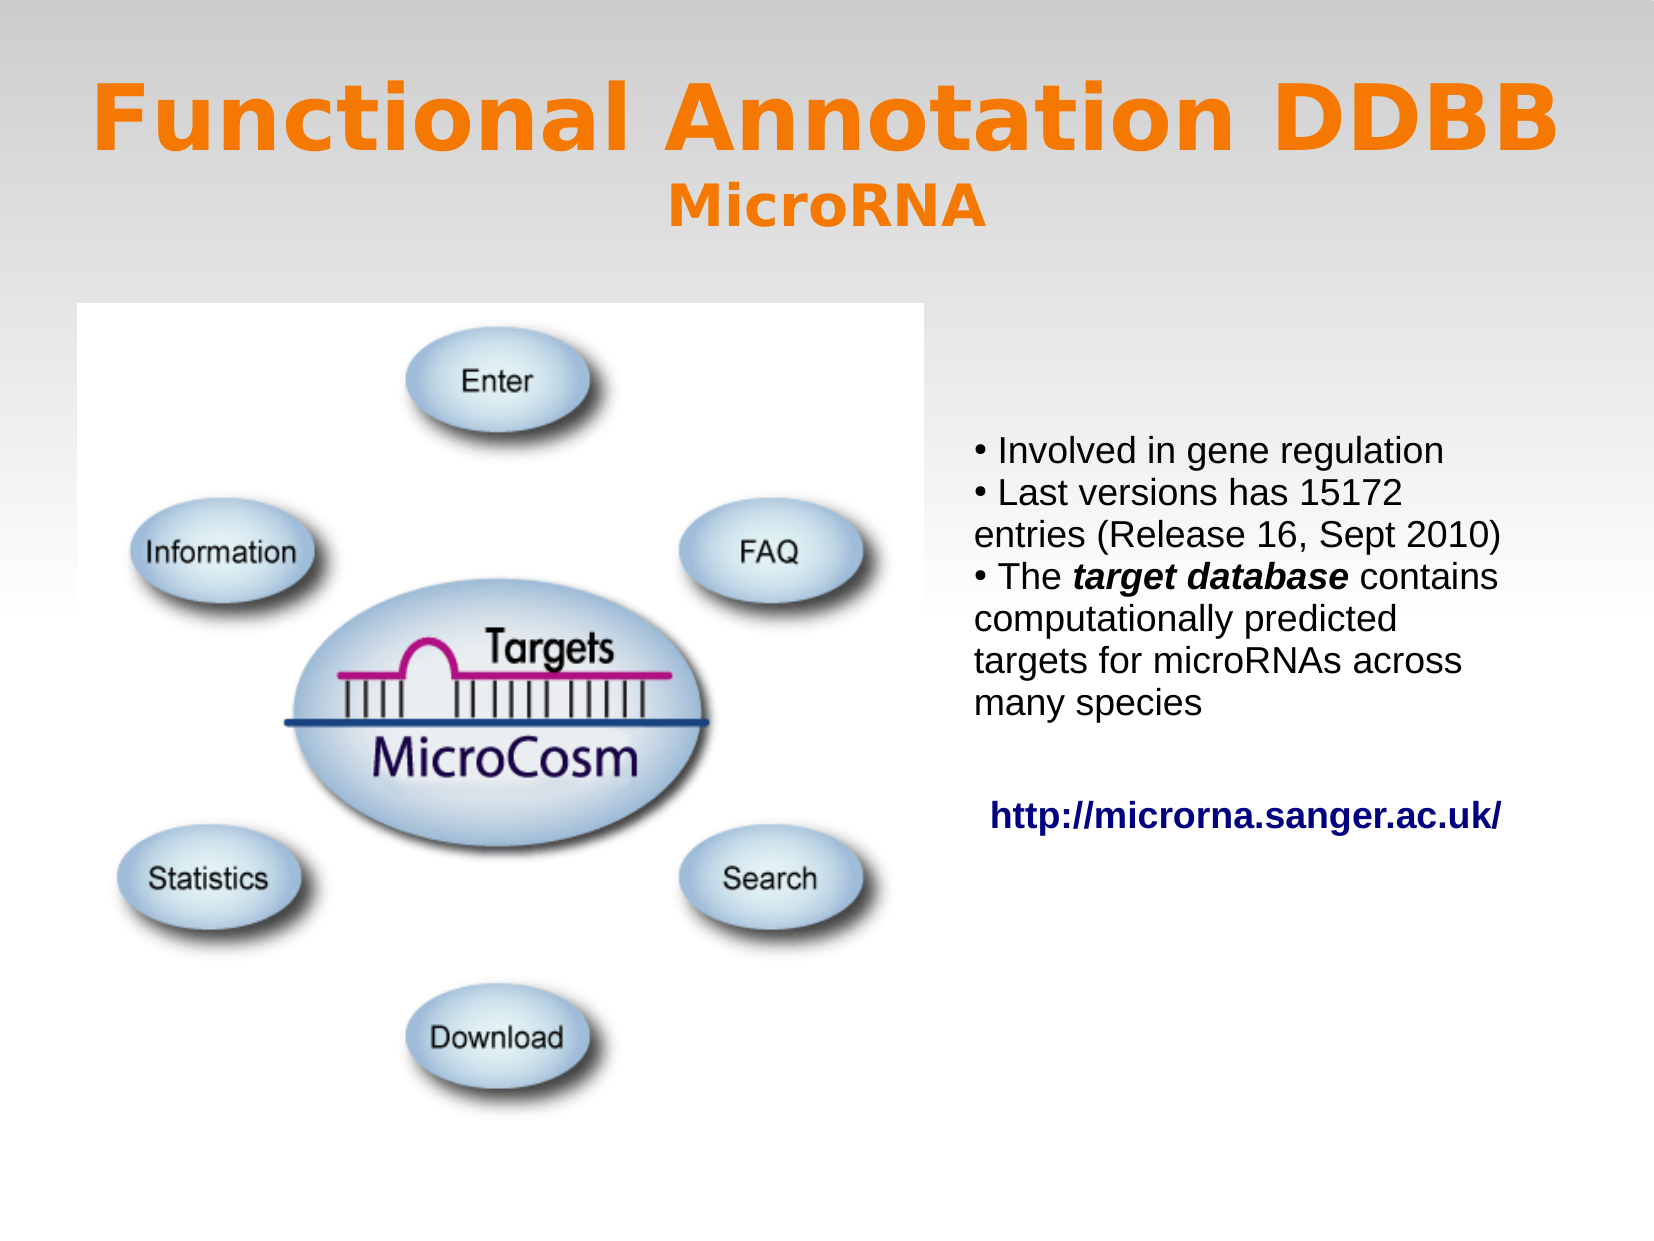

# Functional Annotation DDBB MicroRNA
 Involved in gene regulation
 Last versions has 15172 entries (Release 16, Sept 2010)
 The target database contains computationally predicted targets for microRNAs across many species
http://microrna.sanger.ac.uk/